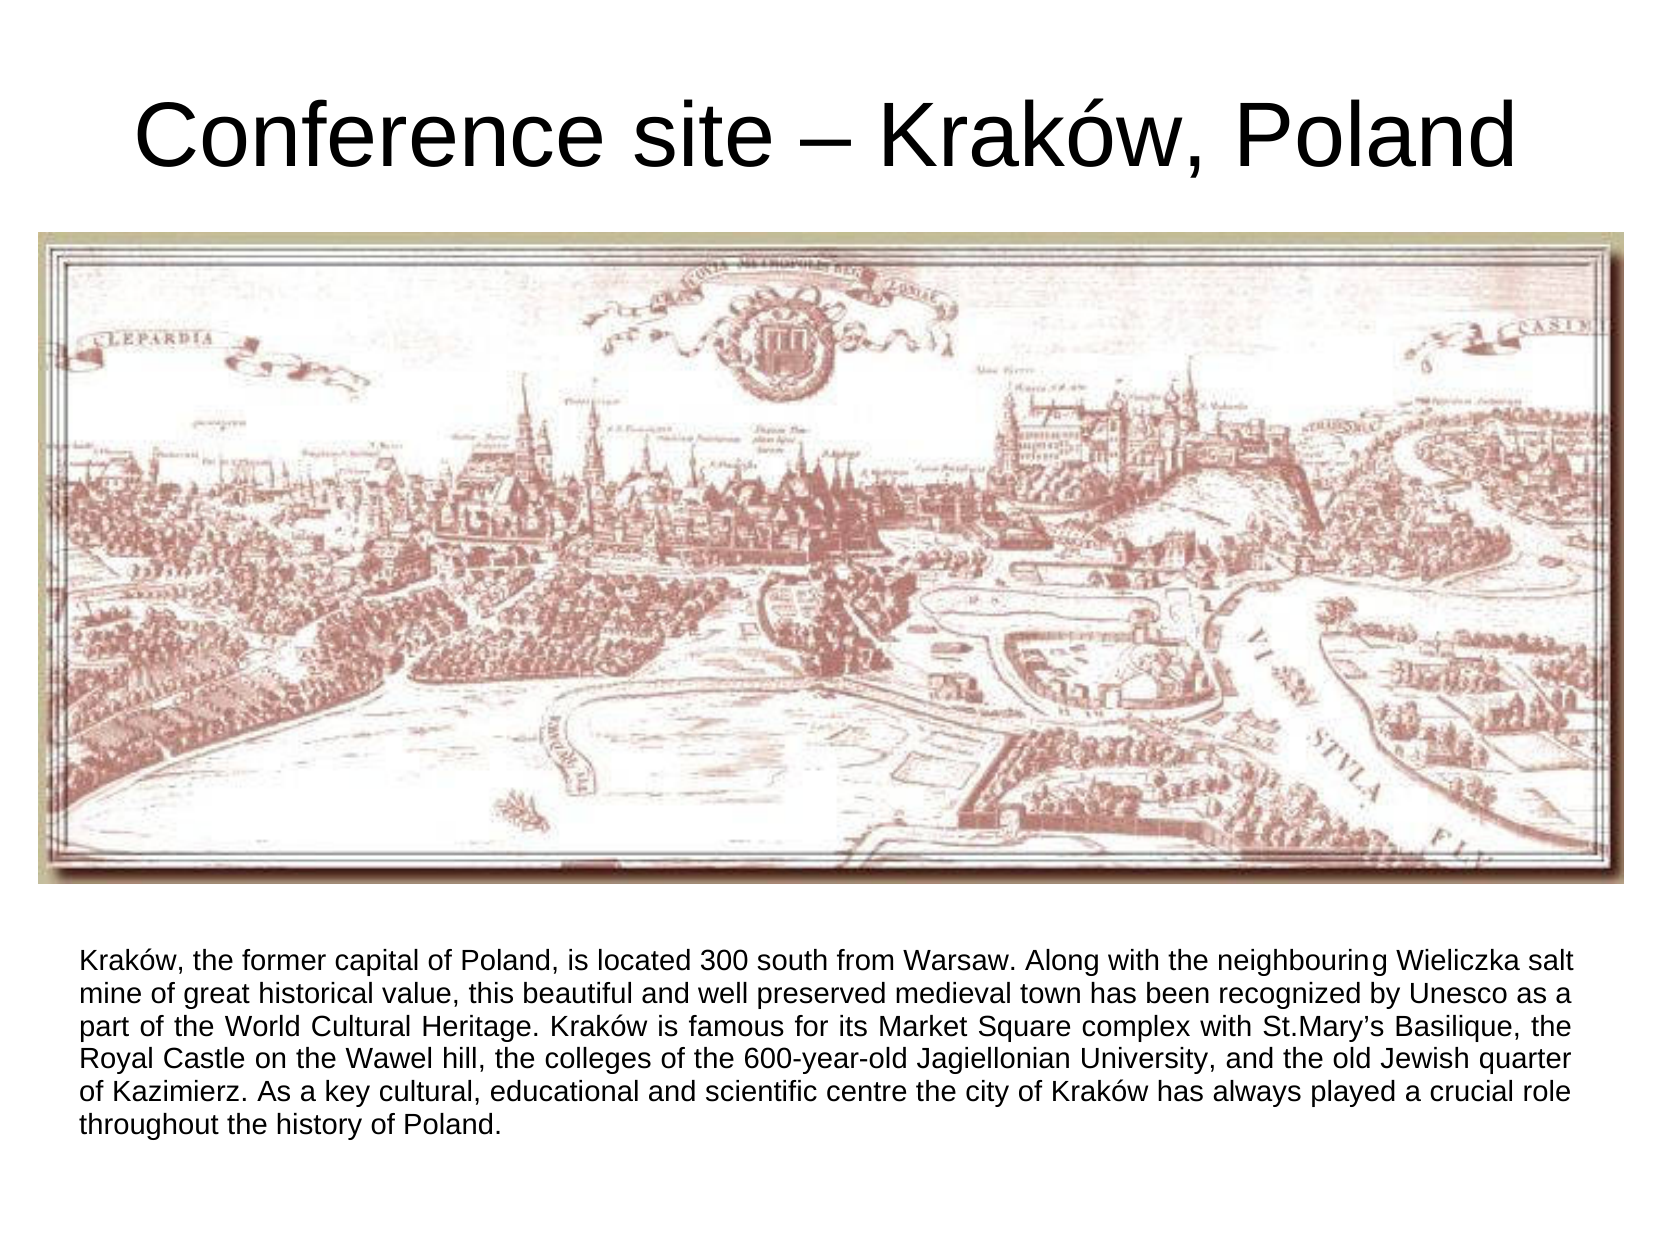

# Conference site – Kraków, Poland
Kraków, the former capital of Poland, is located 300 south from Warsaw. Along with the neighbouring Wieliczka salt mine of great historical value, this beautiful and well preserved medieval town has been recognized by Unesco as a part of the World Cultural Heritage. Kraków is famous for its Market Square complex with St.Mary’s Basilique, the Royal Castle on the Wawel hill, the colleges of the 600-year-old Jagiellonian University, and the old Jewish quarter of Kazimierz. As a key cultural, educational and scientific centre the city of Kraków has always played a crucial role throughout the history of Poland.